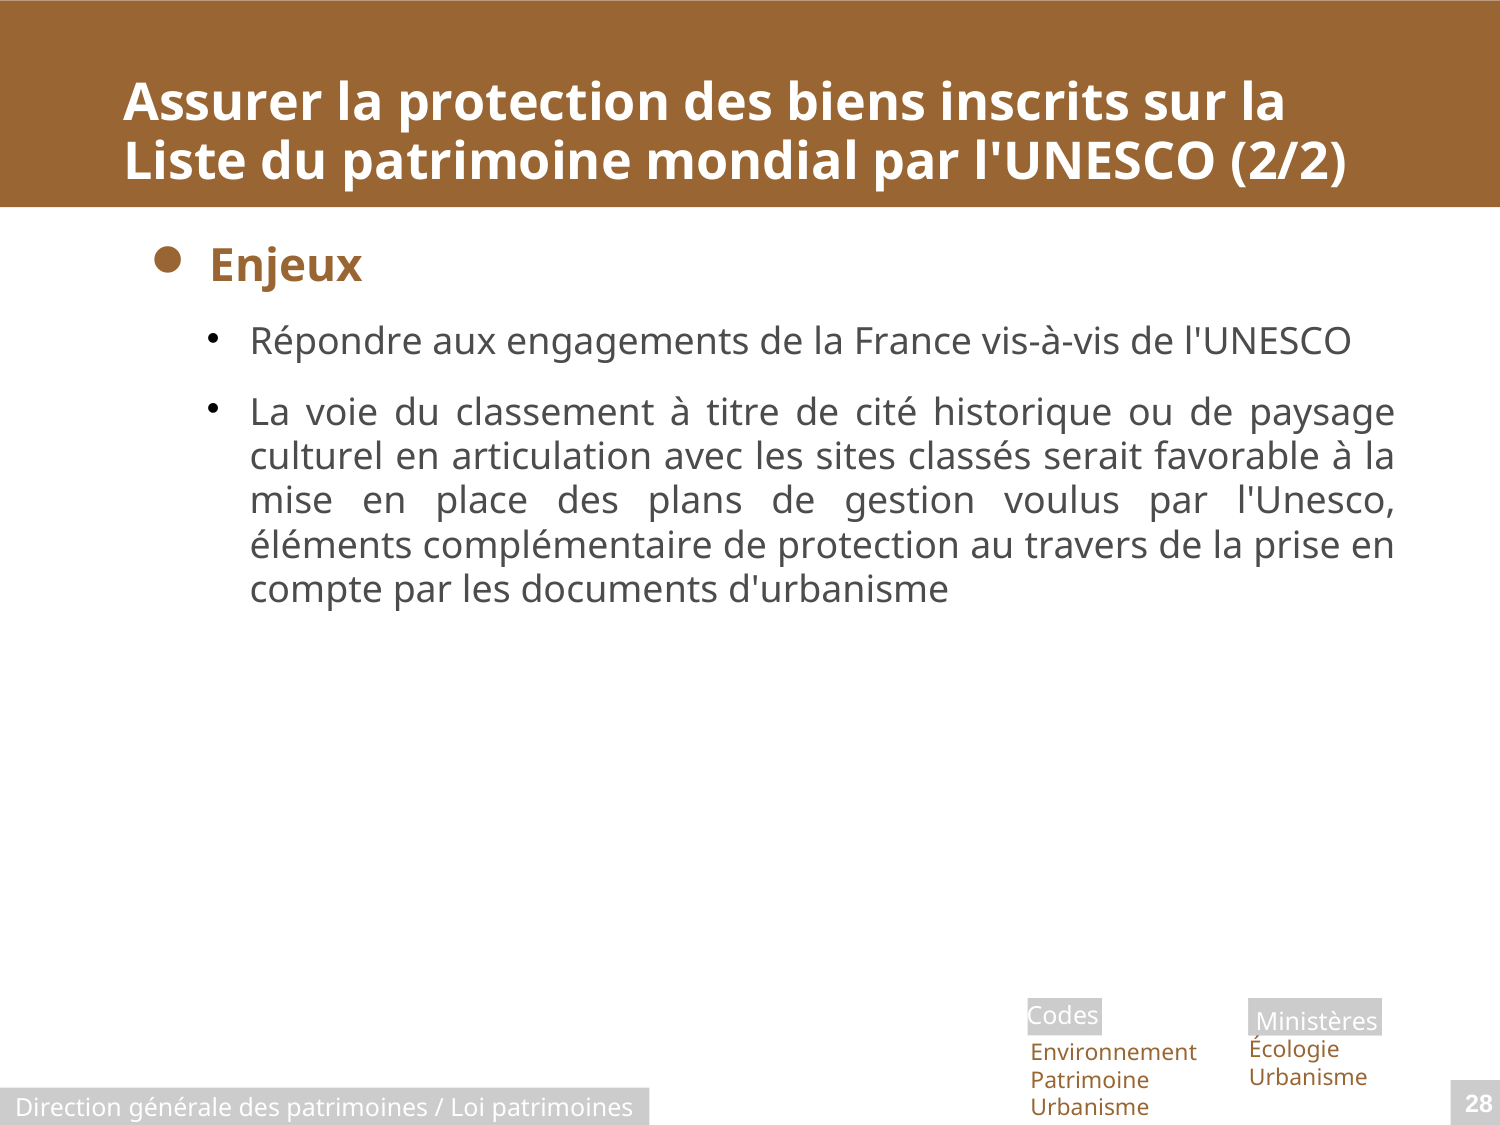

# Assurer la protection des biens inscrits sur la Liste du patrimoine mondial par l'UNESCO (2/2)
Enjeux
Répondre aux engagements de la France vis-à-vis de l'UNESCO
La voie du classement à titre de cité historique ou de paysage culturel en articulation avec les sites classés serait favorable à la mise en place des plans de gestion voulus par l'Unesco, éléments complémentaire de protection au travers de la prise en compte par les documents d'urbanisme
Codes
Ministères
Ministères
Écologie
Urbanisme
Environnement
Patrimoine
Urbanisme